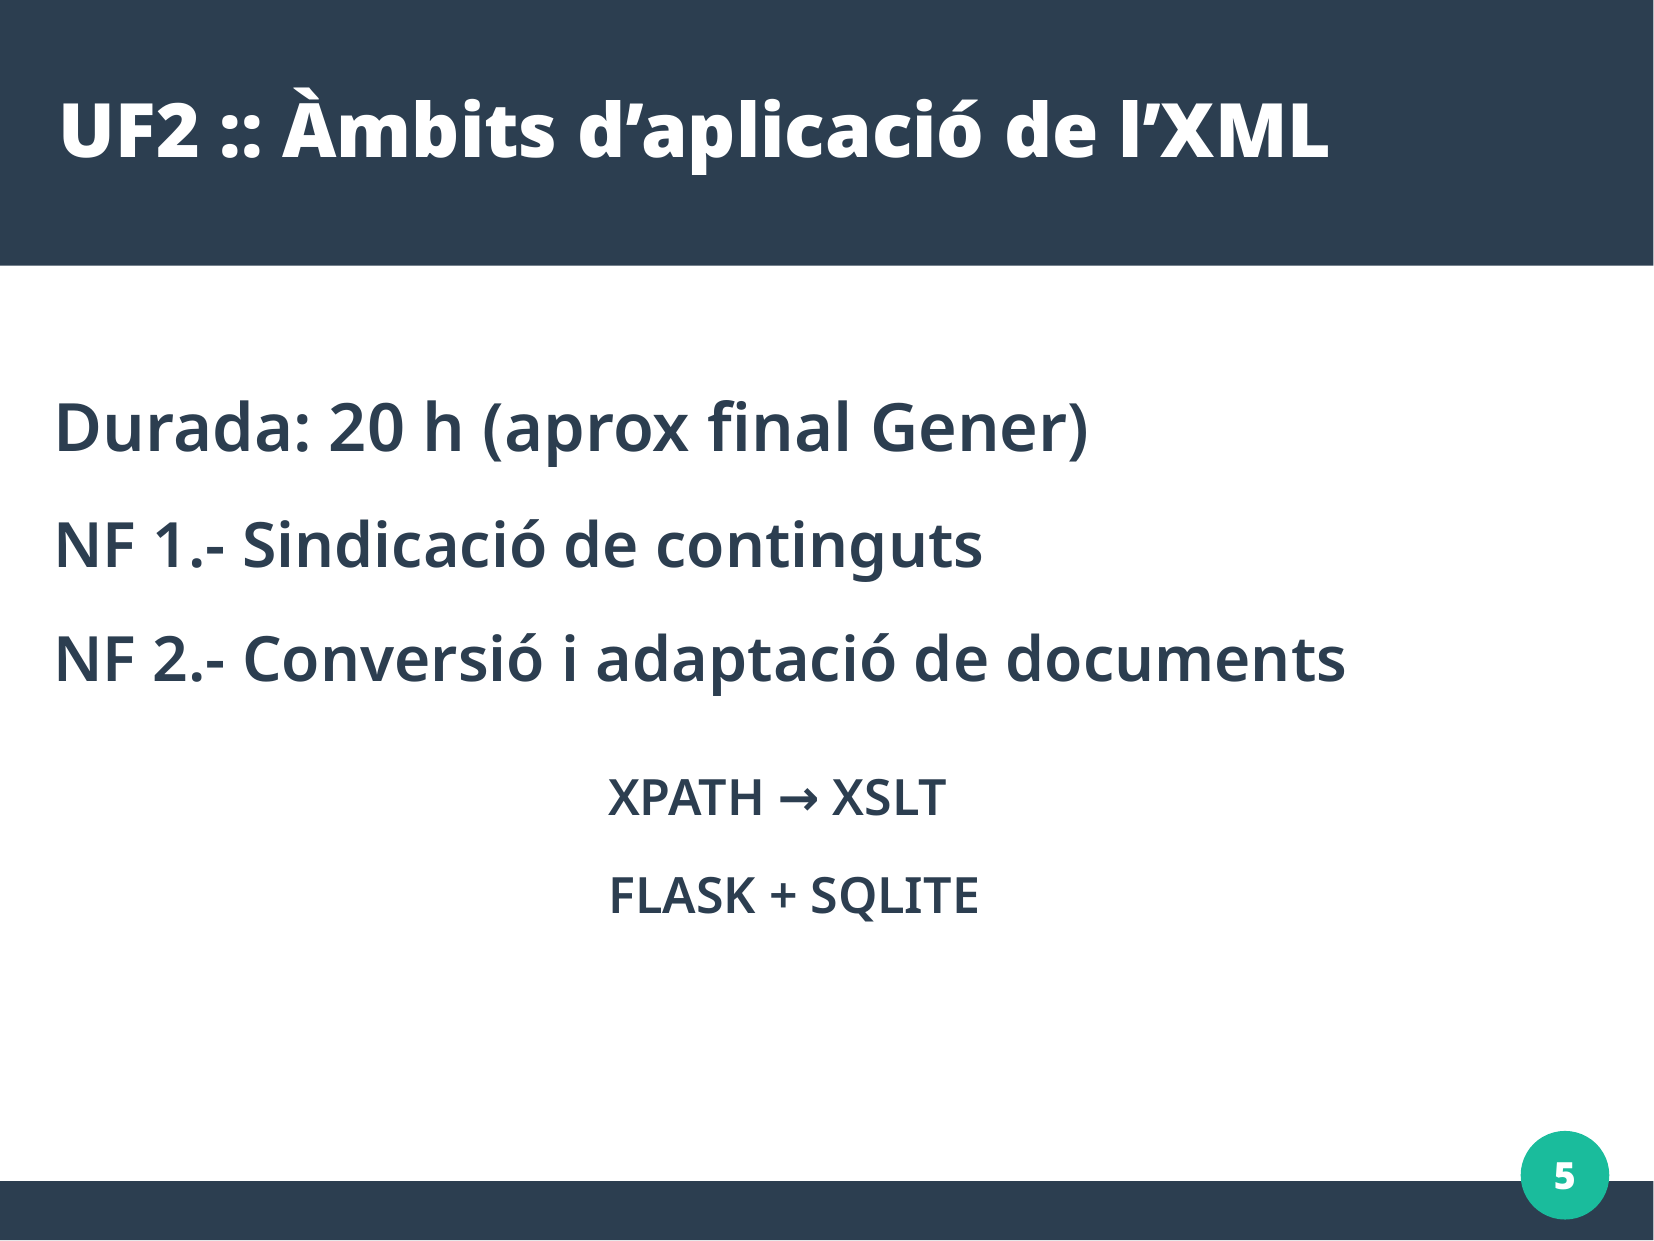

# UF2 :: Àmbits d’aplicació de l’XML
Durada: 20 h (aprox final Gener)
NF 1.- Sindicació de continguts
NF 2.- Conversió i adaptació de documents
XPATH → XSLT
FLASK + SQLITE
5